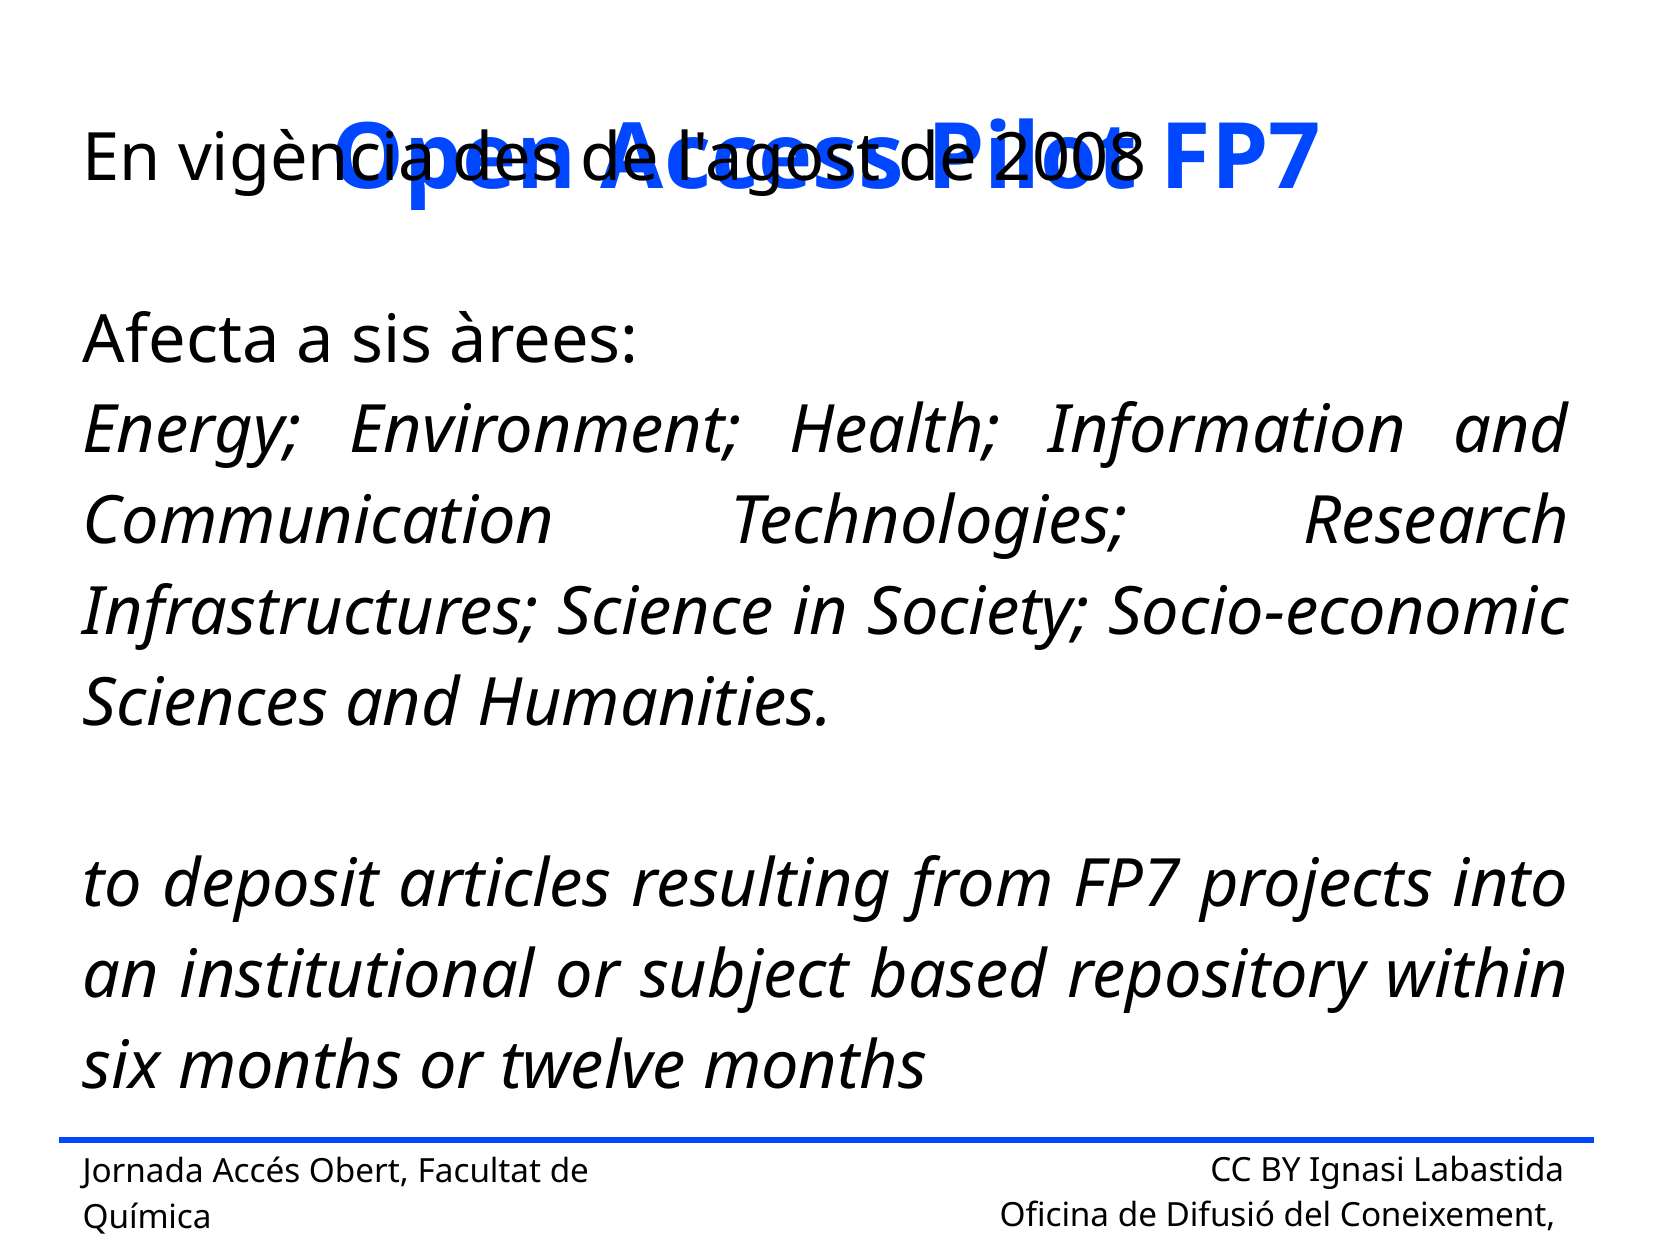

# Open Access Pilot FP7
En vigència des de l'agost de 2008
Afecta a sis àrees:
Energy; Environment; Health; Information and Communication Technologies; Research Infrastructures; Science in Society; Socio-economic Sciences and Humanities.
to deposit articles resulting from FP7 projects into an institutional or subject based repository within six months or twelve months